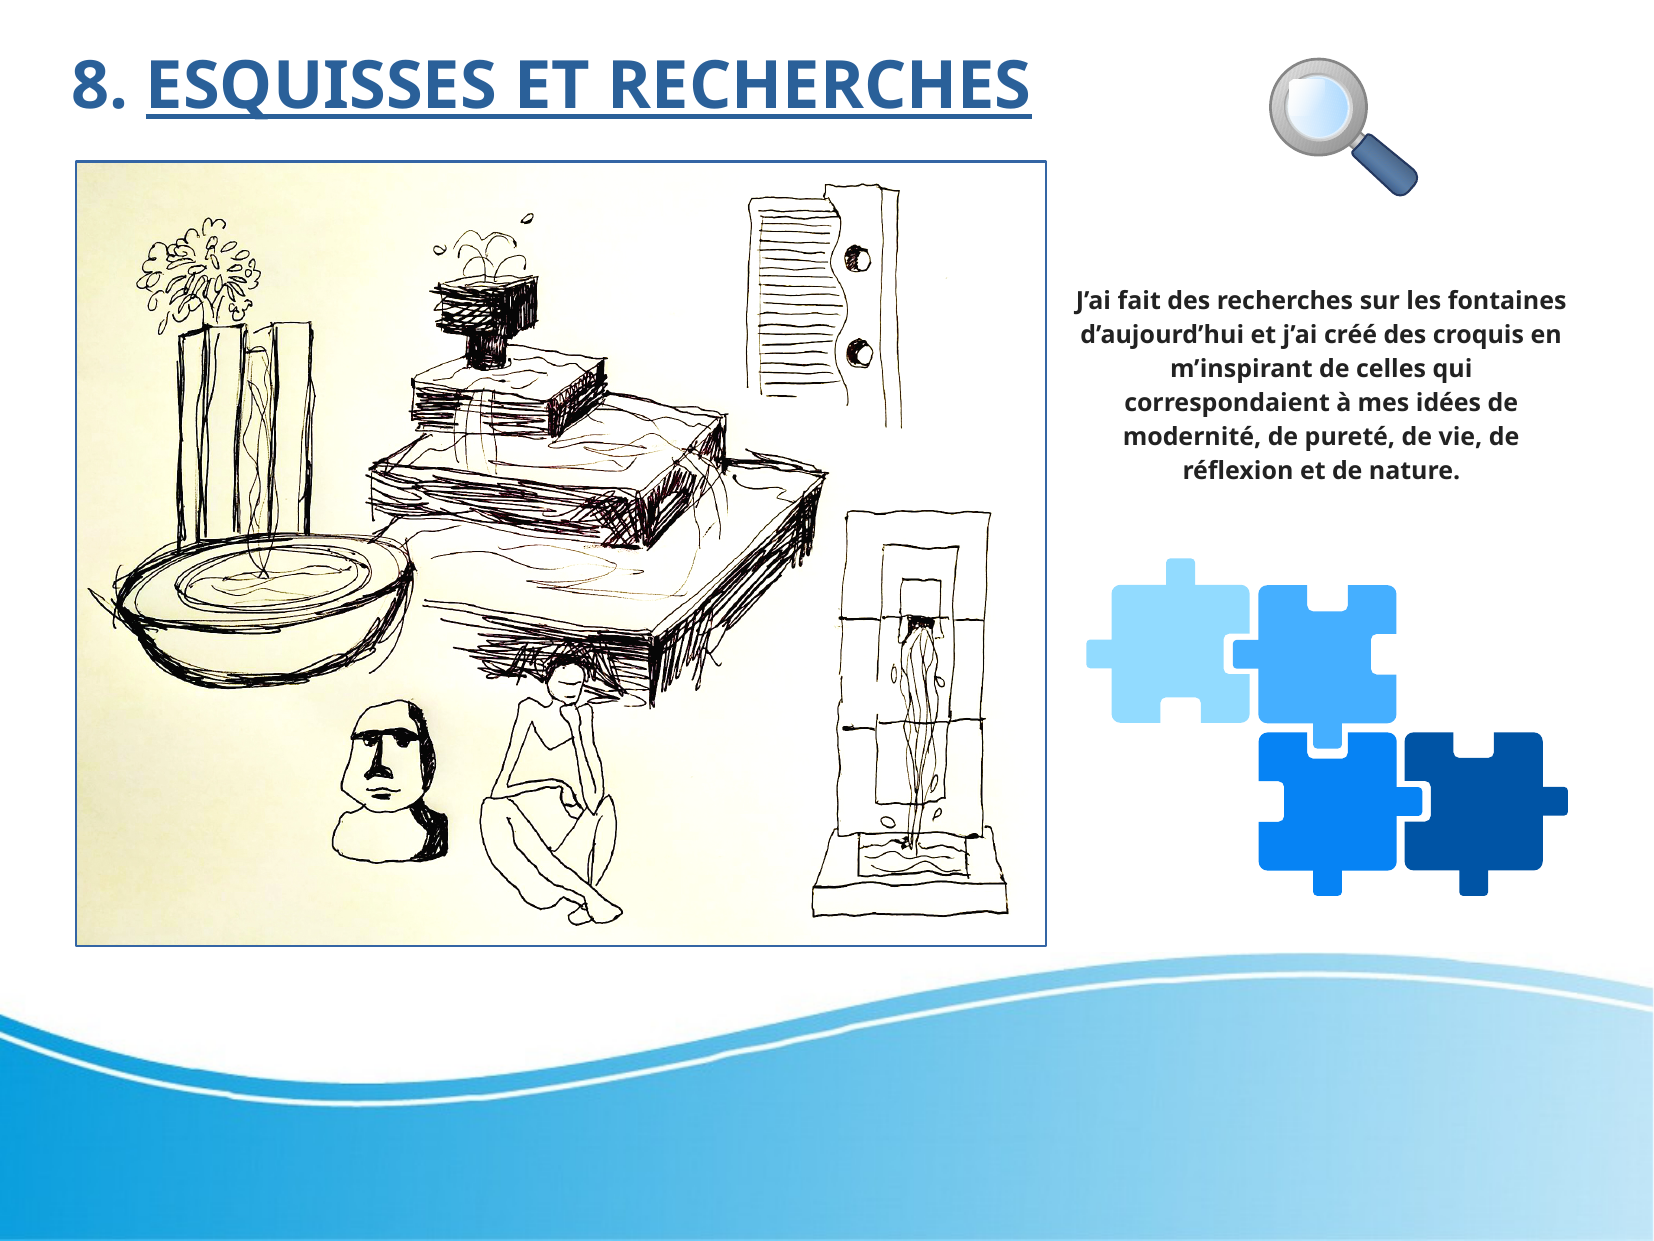

# 8. ESQUISSES ET RECHERCHES
J’ai fait des recherches sur les fontaines d’aujourd’hui et j’ai créé des croquis en m’inspirant de celles qui correspondaient à mes idées de modernité, de pureté, de vie, de réflexion et de nature.